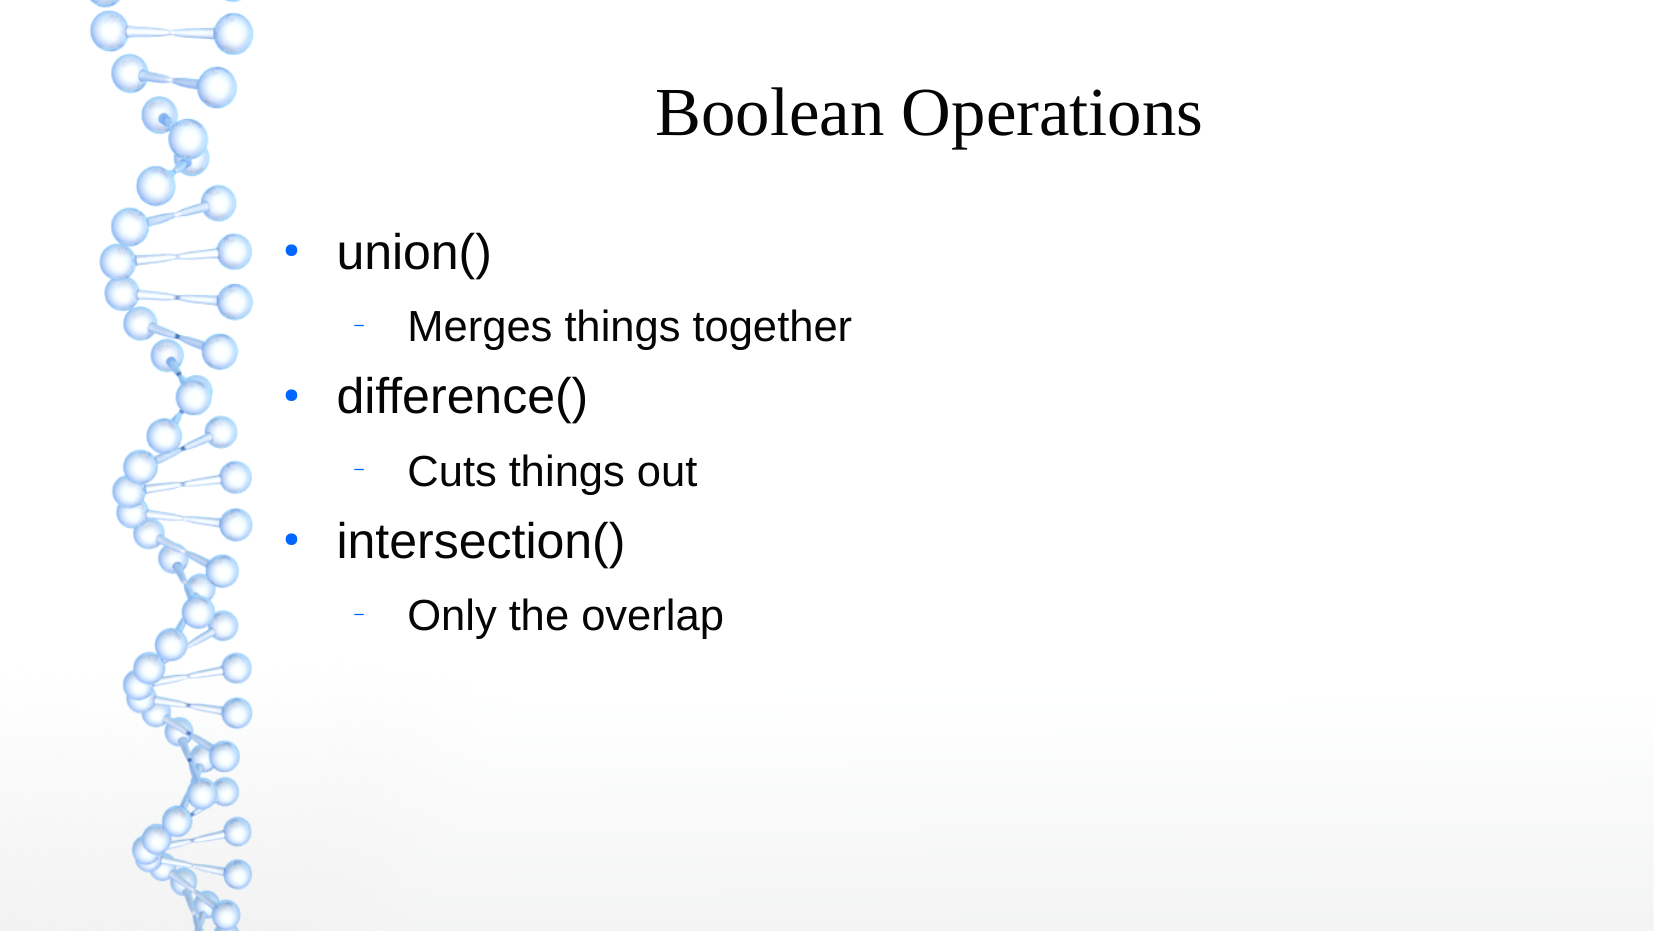

# Boolean Operations
union()
Merges things together
difference()
Cuts things out
intersection()
Only the overlap